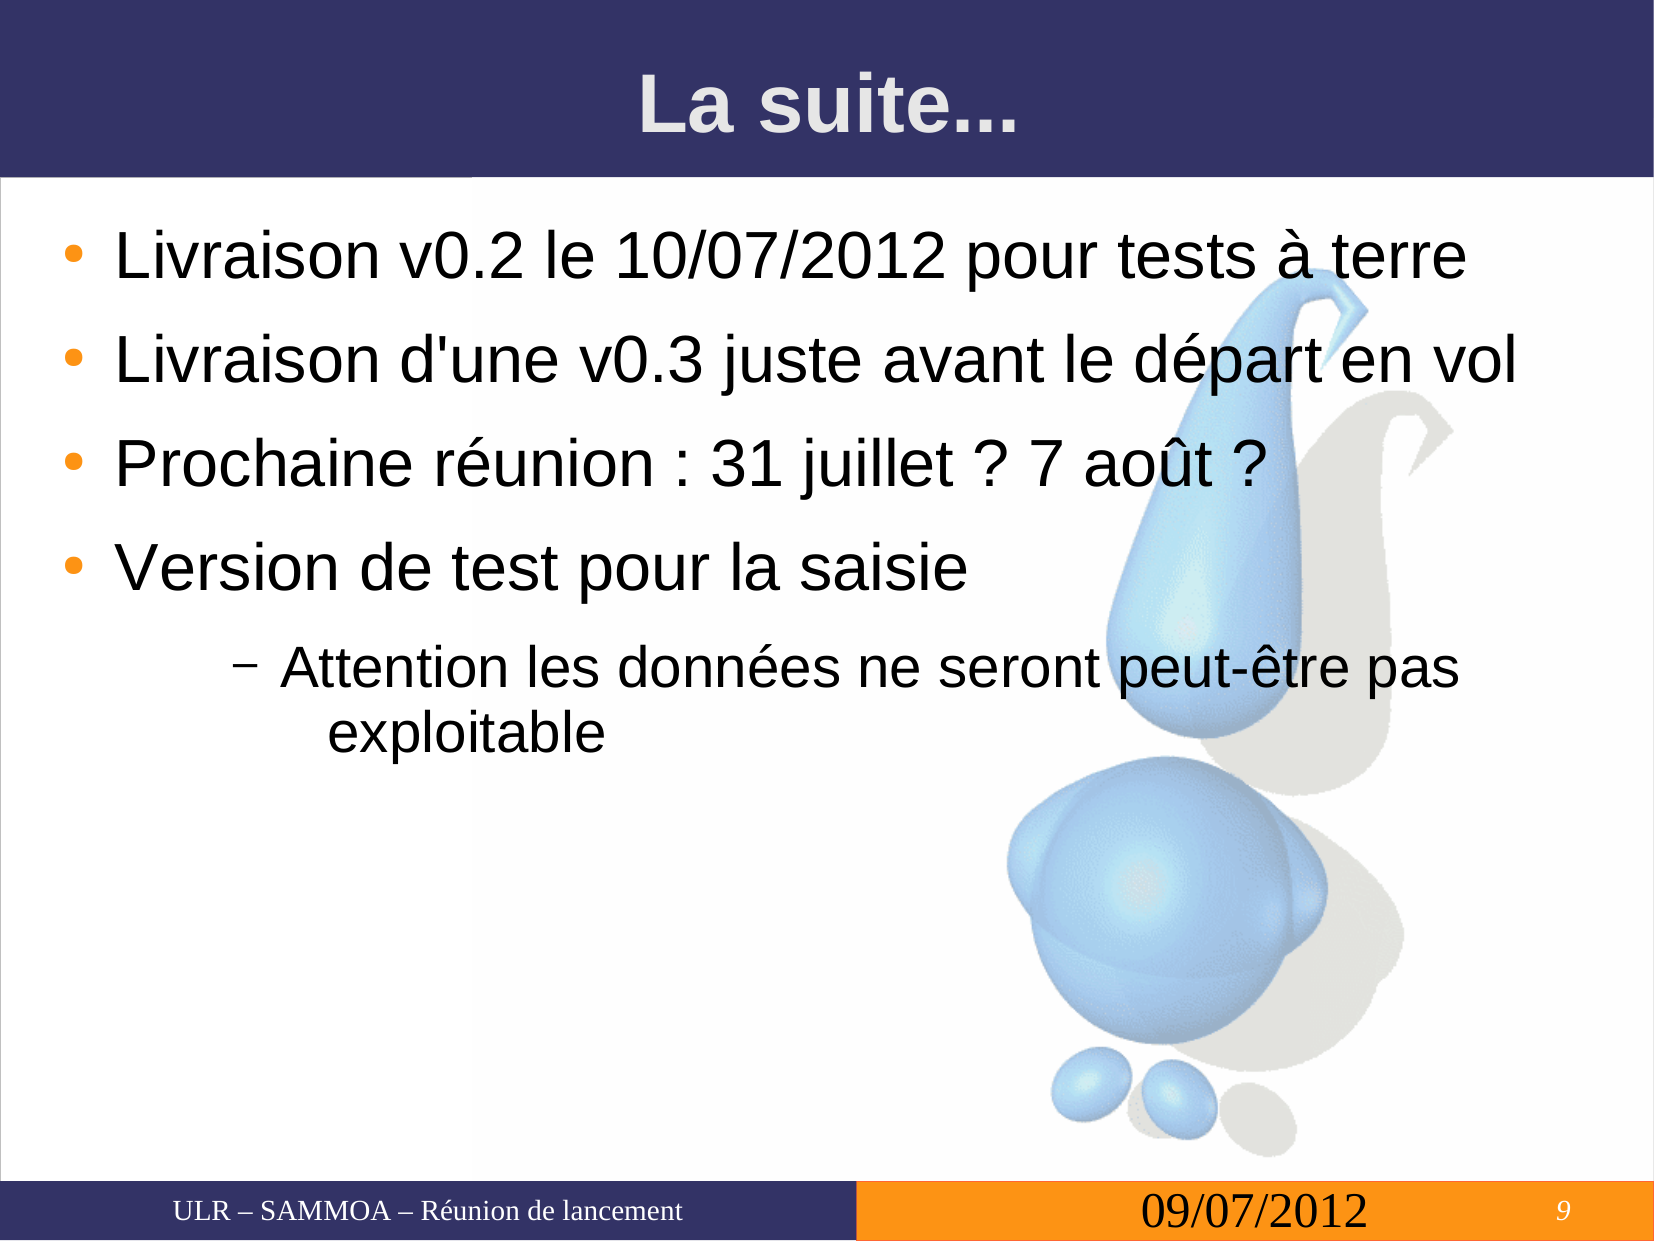

# La suite...
Livraison v0.2 le 10/07/2012 pour tests à terre
Livraison d'une v0.3 juste avant le départ en vol
Prochaine réunion : 31 juillet ? 7 août ?
Version de test pour la saisie
Attention les données ne seront peut-être pas exploitable
9